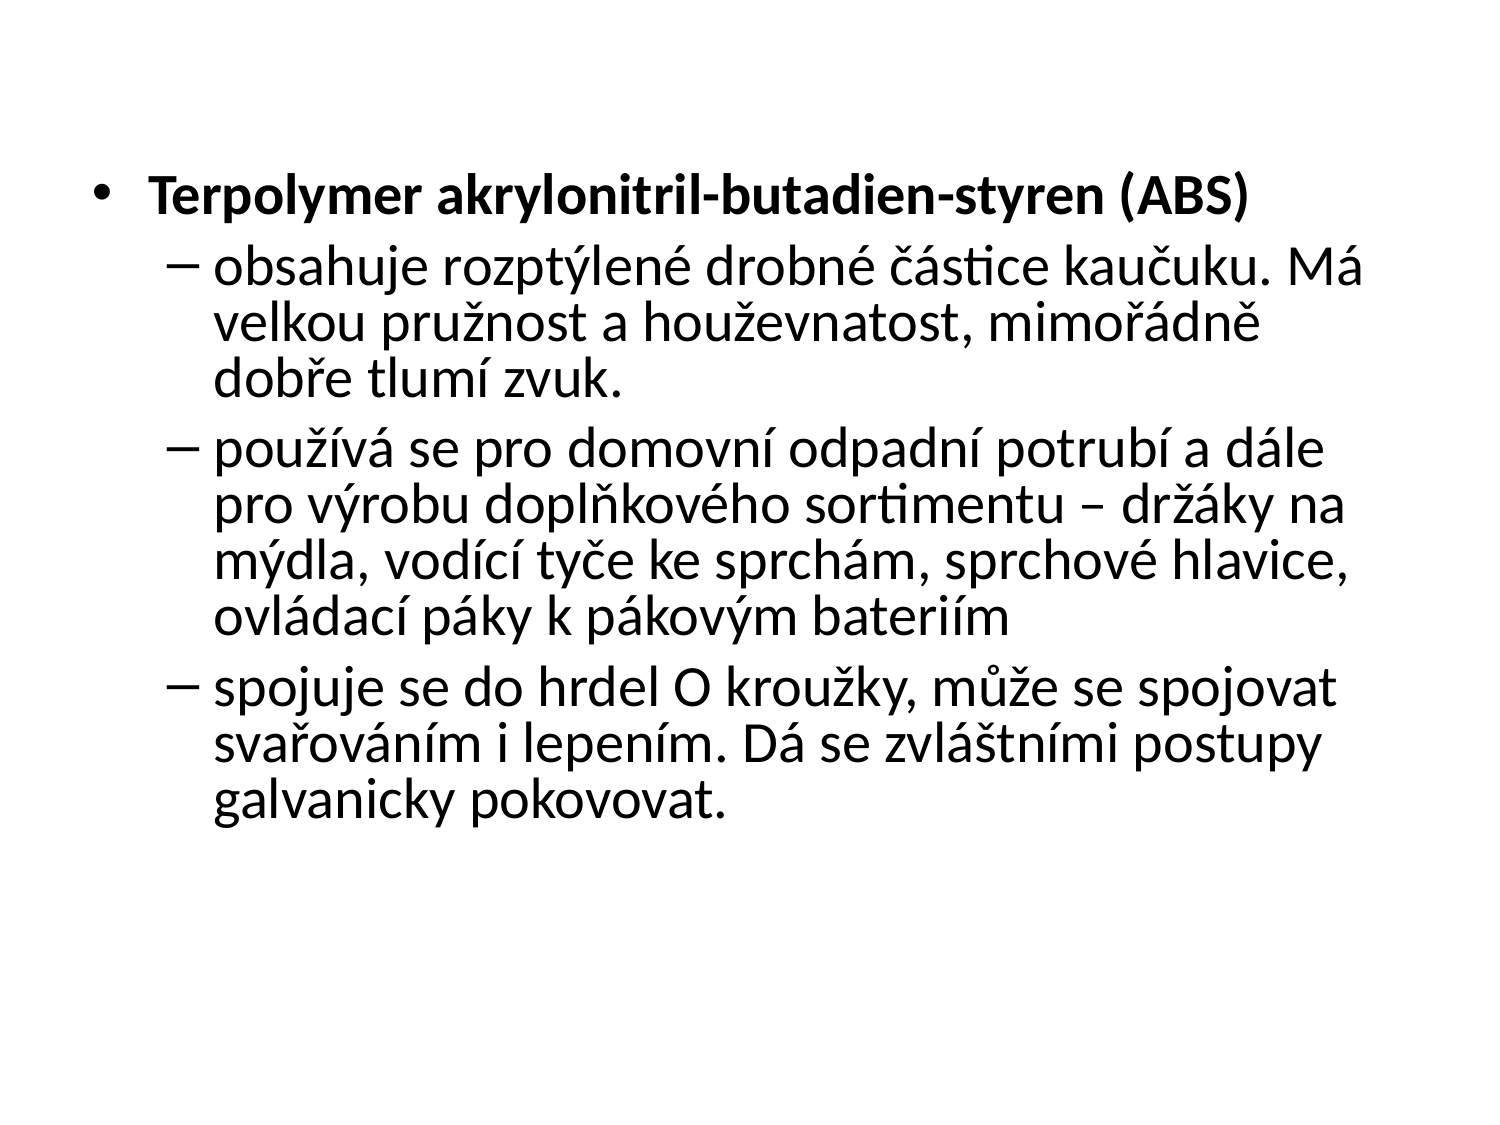

#
Terpolymer akrylonitril-butadien-styren (ABS)
obsahuje rozptýlené drobné částice kaučuku. Má velkou pružnost a houževnatost, mimořádně dobře tlumí zvuk.
používá se pro domovní odpadní potrubí a dále pro výrobu doplňkového sortimentu – držáky na mýdla, vodící tyče ke sprchám, sprchové hlavice, ovládací páky k pákovým bateriím
spojuje se do hrdel O kroužky, může se spojovat svařováním i lepením. Dá se zvláštními postupy galvanicky pokovovat.